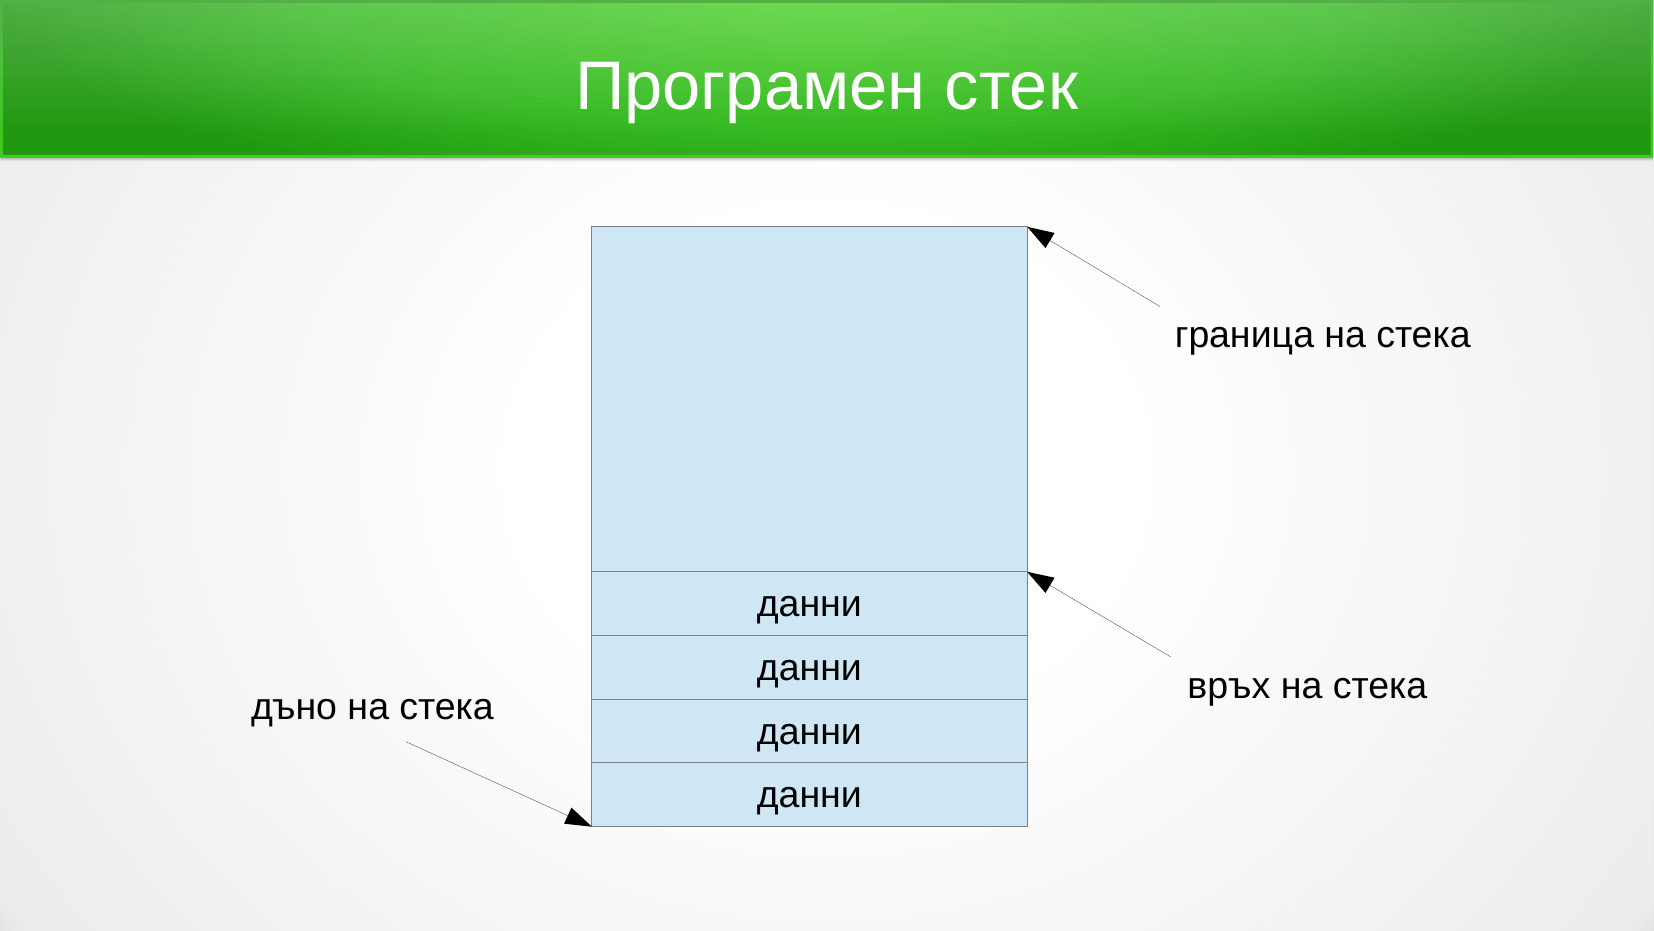

# Програмен стек
граница на стека
данни
данни
връх на стека
дъно на стека
данни
данни